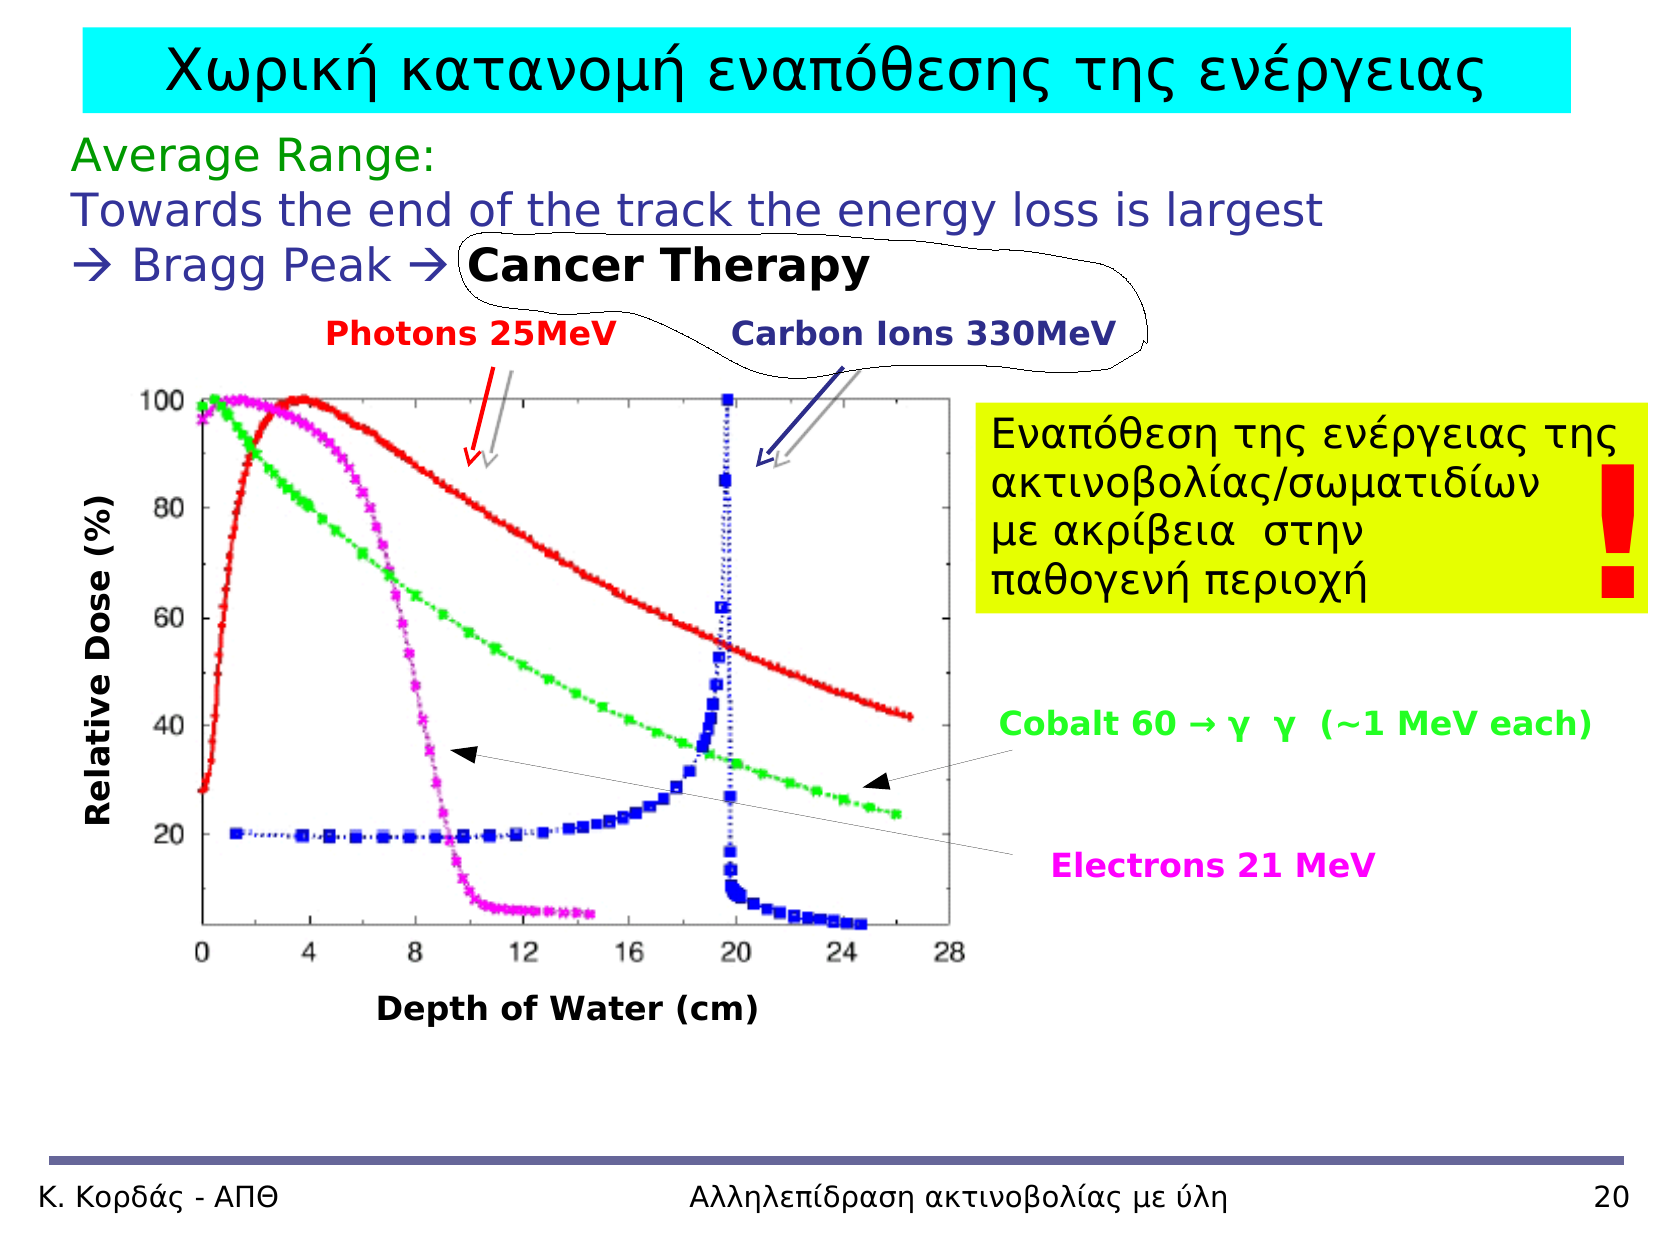

# Χωρική κατανομή εναπόθεσης της ενέργειας
Average Range:
Towards the end of the track the energy loss is largest
 Bragg Peak  Cancer Therapy
Photons 25MeV
Carbon Ions 330MeV
Εναπόθεση της ενέργειας της
ακτινοβολίας/σωματιδίων
με ακρίβεια στην
παθογενή περιοχή
!
Relative Dose (%)
Cobalt 60 → γ γ (~1 MeV each)
Electrons 21 MeV
Depth of Water (cm)
Κ. Κορδάς - ΑΠΘ
Αλληλεπίδραση ακτινοβολίας με ύλη
20